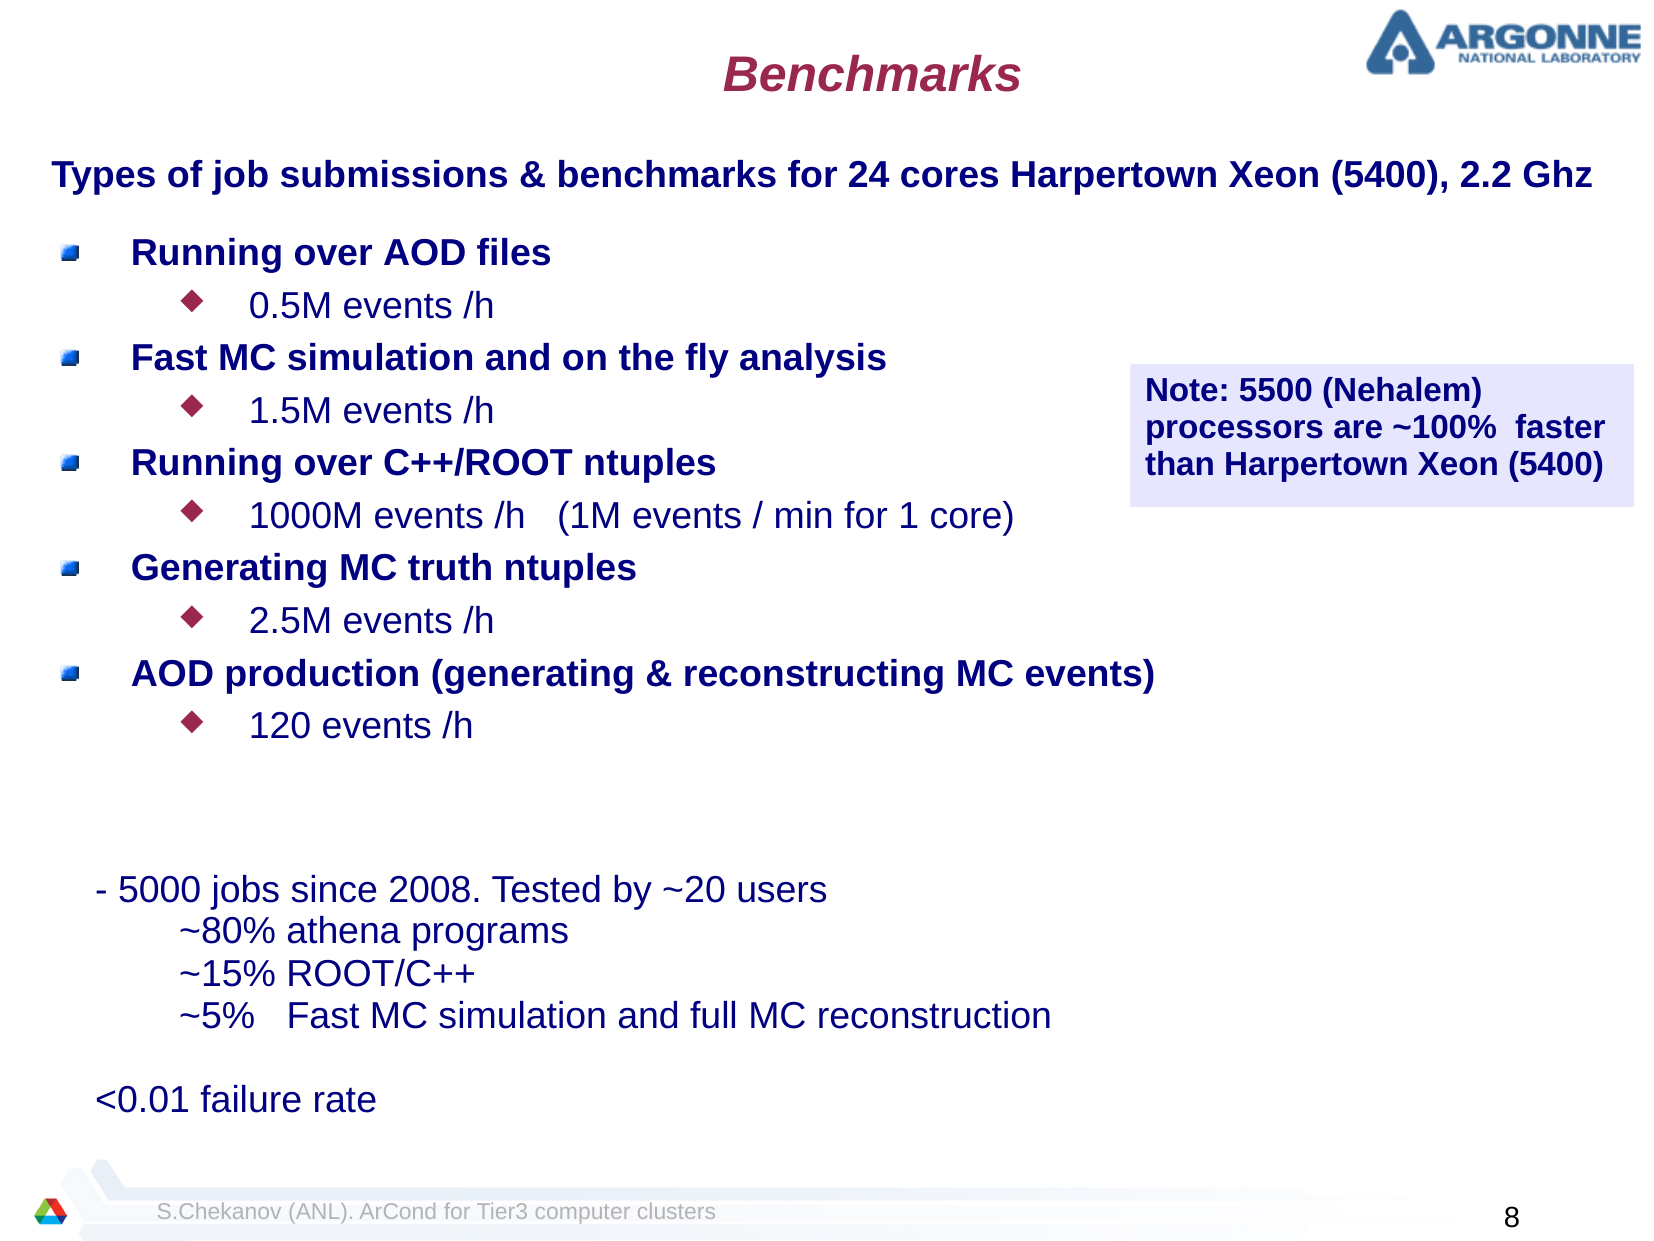

# Benchmarks
Types of job submissions & benchmarks for 24 cores Harpertown Xeon (5400), 2.2 Ghz
Running over AOD files
0.5M events /h
Fast MC simulation and on the fly analysis
1.5M events /h
Running over C++/ROOT ntuples
1000M events /h (1M events / min for 1 core)
Generating MC truth ntuples
2.5M events /h
AOD production (generating & reconstructing MC events)
120 events /h
Note: 5500 (Nehalem) processors are ~100% faster than Harpertown Xeon (5400)
- 5000 jobs since 2008. Tested by ~20 users
 ~80% athena programs
 ~15% ROOT/C++
 ~5% Fast MC simulation and full MC reconstruction
<0.01 failure rate
8